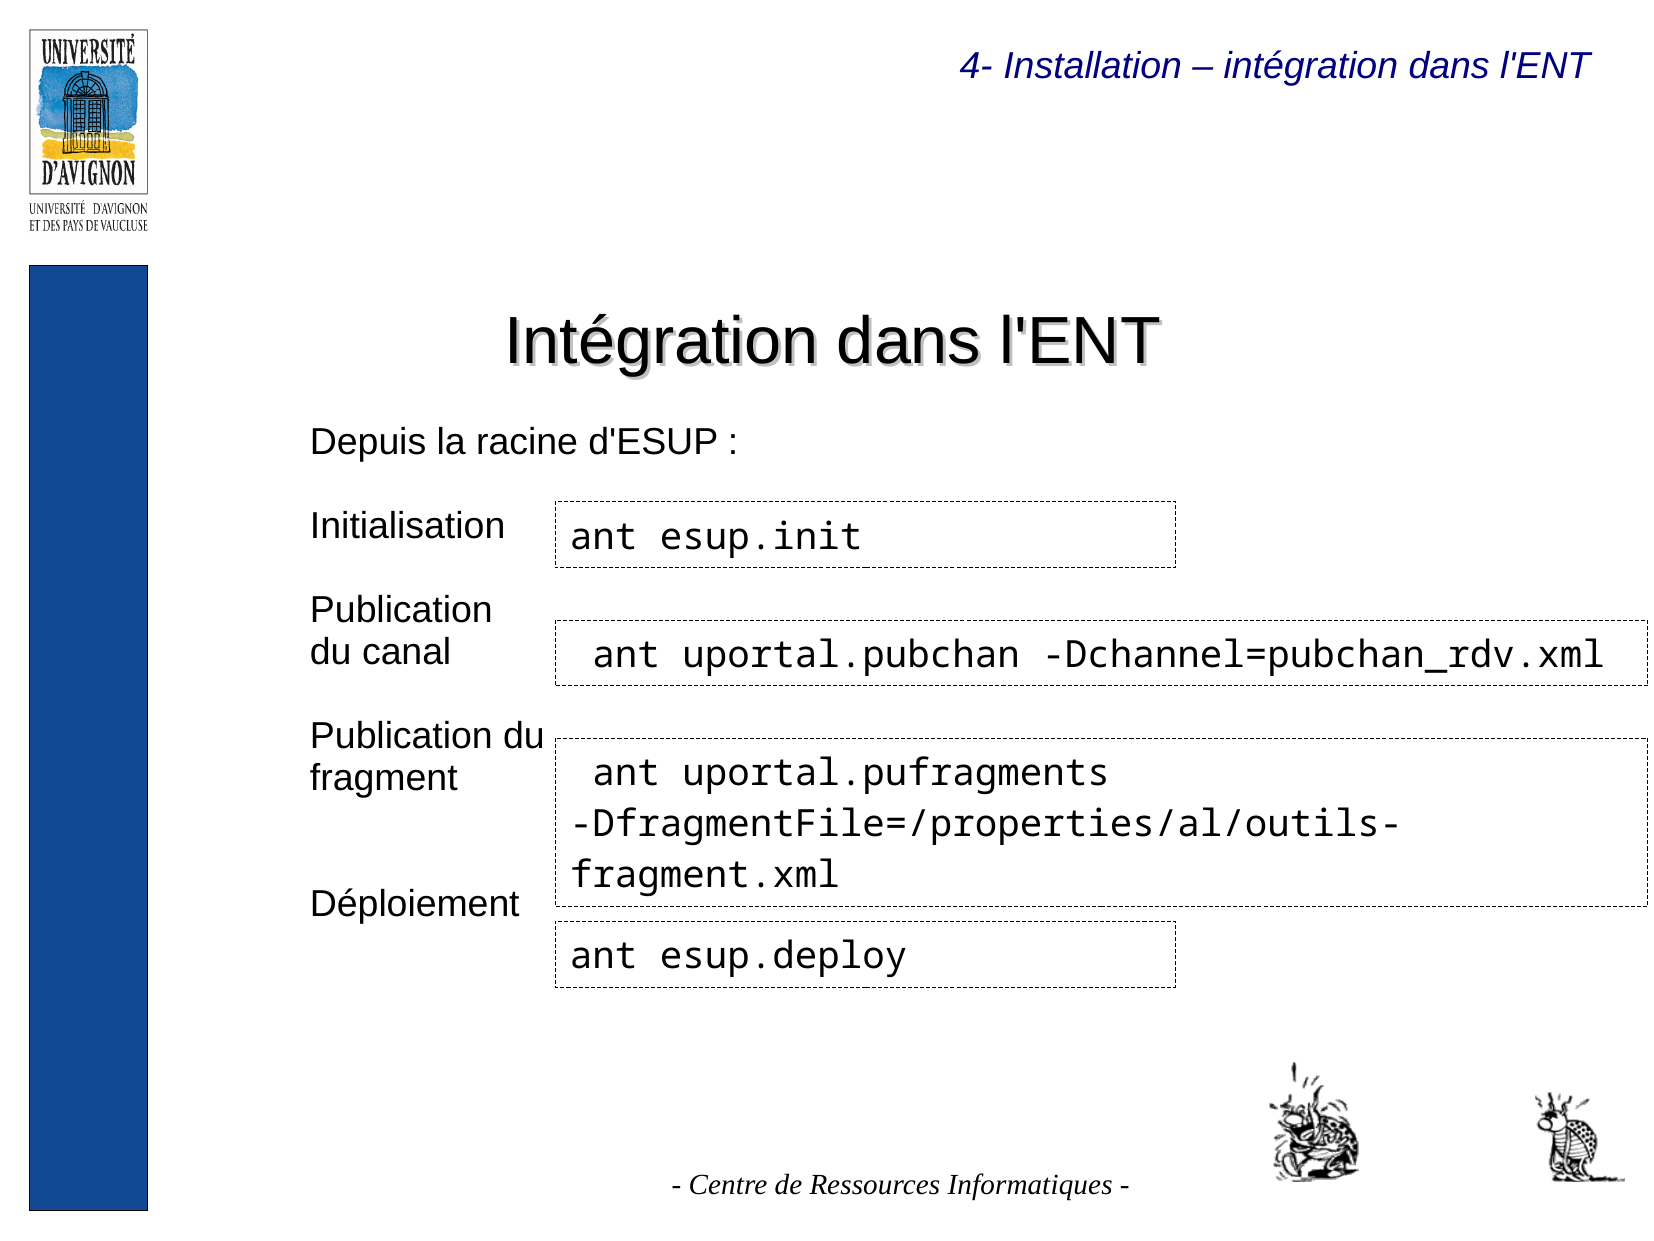

4- Installation – intégration dans l'ENT
Intégration dans l'ENT
Depuis la racine d'ESUP :
Initialisation
Publication
du canal
Publication du
fragment
Déploiement
ant esup.init
 ant uportal.pubchan -Dchannel=pubchan_rdv.xml
 ant uportal.pufragments -DfragmentFile=/properties/al/outils-fragment.xml
ant esup.deploy
 - Centre de Ressources Informatiques -
 - Centre de Ressources Informatiques -
 ant uportal.pubchan -Dcha